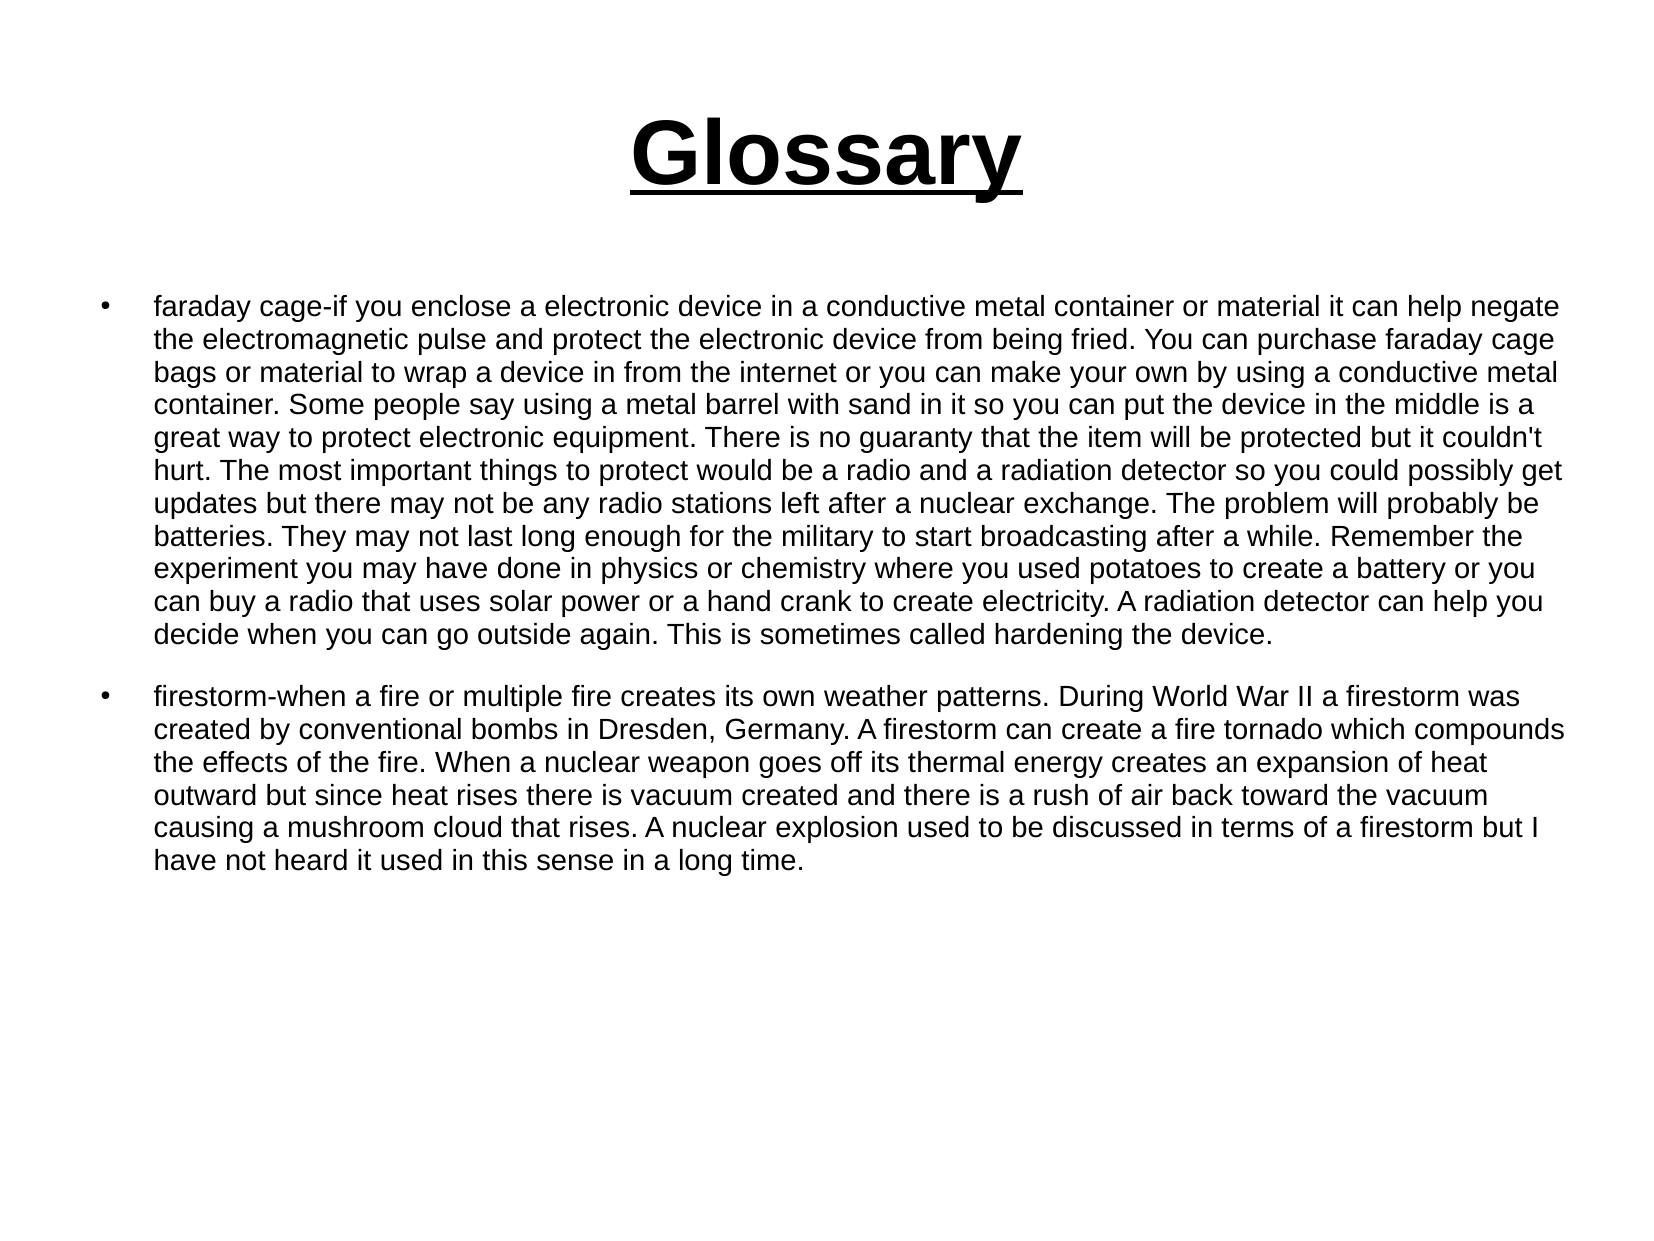

# Glossary
faraday cage-if you enclose a electronic device in a conductive metal container or material it can help negate the electromagnetic pulse and protect the electronic device from being fried. You can purchase faraday cage bags or material to wrap a device in from the internet or you can make your own by using a conductive metal container. Some people say using a metal barrel with sand in it so you can put the device in the middle is a great way to protect electronic equipment. There is no guaranty that the item will be protected but it couldn't hurt. The most important things to protect would be a radio and a radiation detector so you could possibly get updates but there may not be any radio stations left after a nuclear exchange. The problem will probably be batteries. They may not last long enough for the military to start broadcasting after a while. Remember the experiment you may have done in physics or chemistry where you used potatoes to create a battery or you can buy a radio that uses solar power or a hand crank to create electricity. A radiation detector can help you decide when you can go outside again. This is sometimes called hardening the device.
firestorm-when a fire or multiple fire creates its own weather patterns. During World War II a firestorm was created by conventional bombs in Dresden, Germany. A firestorm can create a fire tornado which compounds the effects of the fire. When a nuclear weapon goes off its thermal energy creates an expansion of heat outward but since heat rises there is vacuum created and there is a rush of air back toward the vacuum causing a mushroom cloud that rises. A nuclear explosion used to be discussed in terms of a firestorm but I have not heard it used in this sense in a long time.